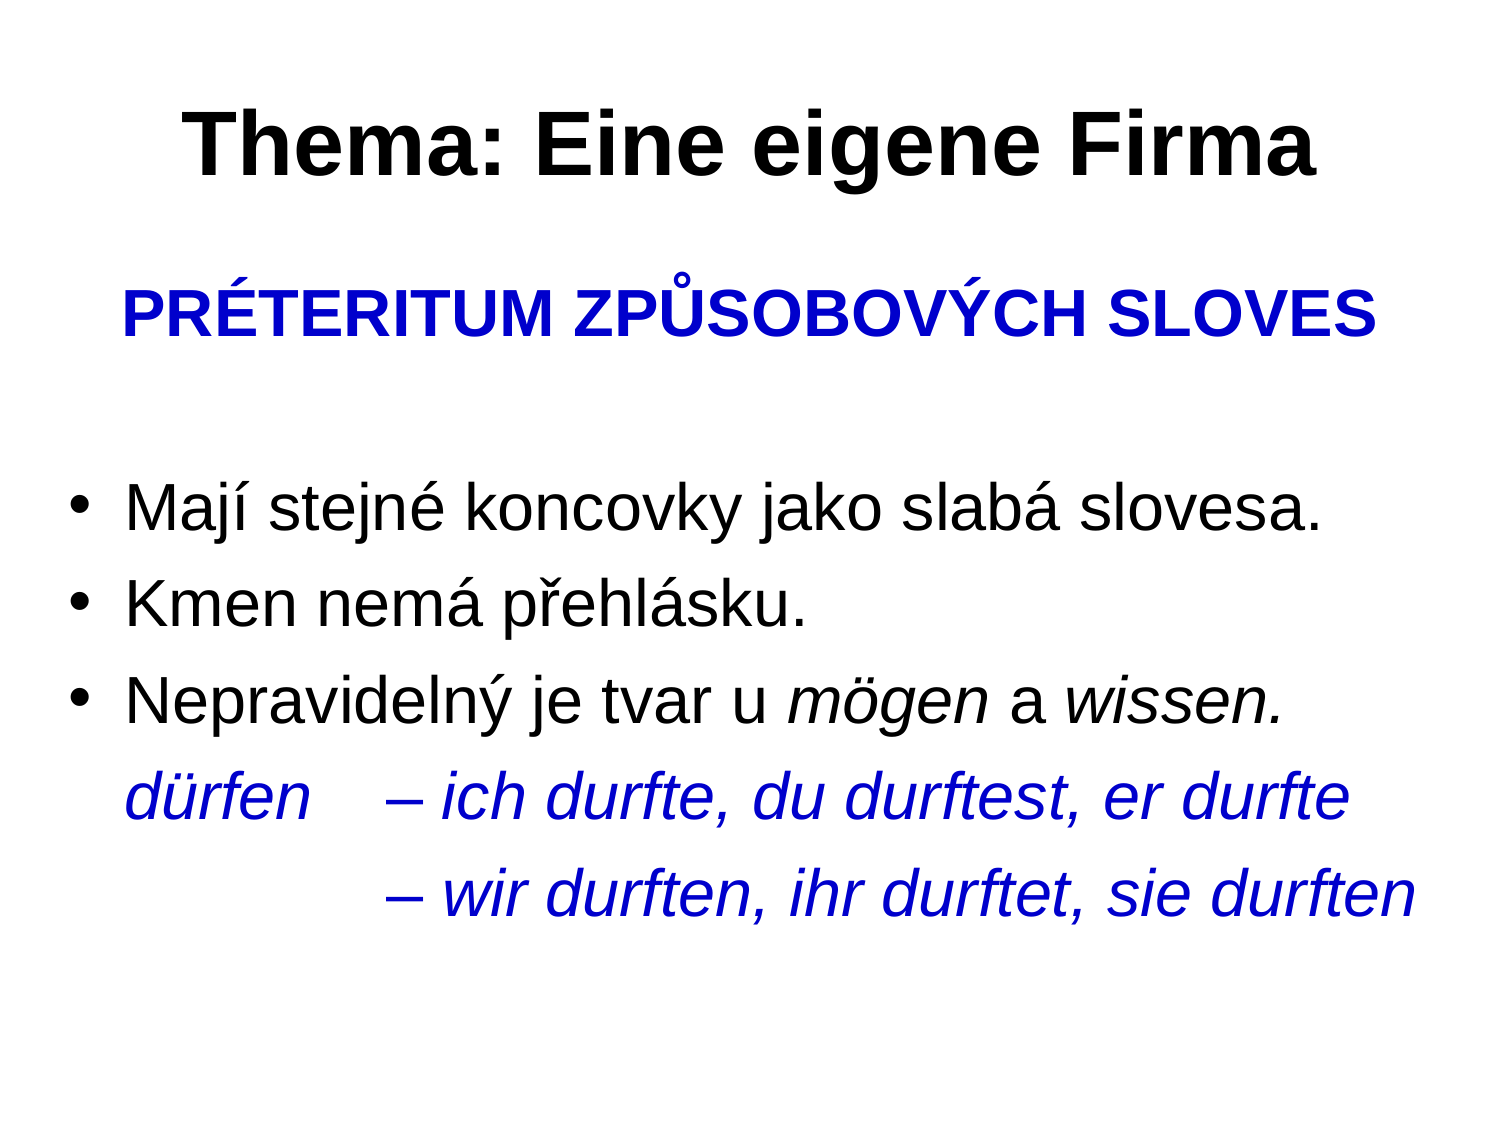

# Thema: Eine eigene Firma
PRÉTERITUM ZPŮSOBOVÝCH SLOVES
Mají stejné koncovky jako slabá slovesa.
Kmen nemá přehlásku.
Nepravidelný je tvar u mögen a wissen.
	dürfen 	 – ich durfte, du durftest, er durfte
			 – wir durften, ihr durftet, sie durften